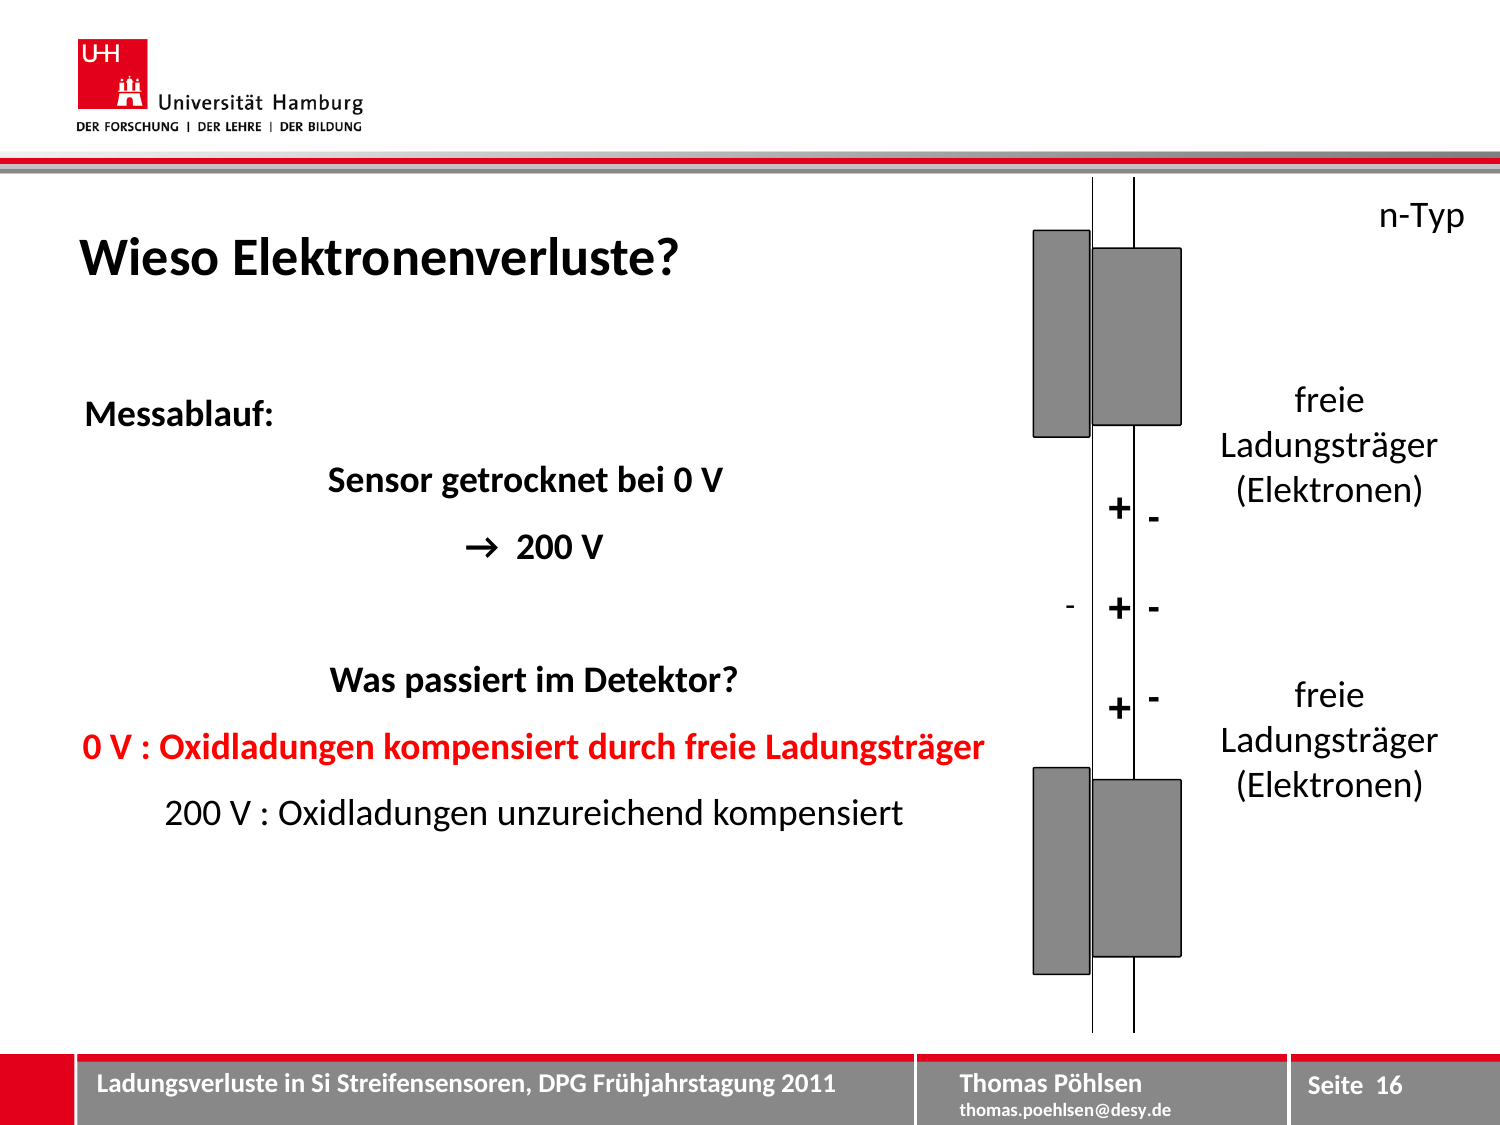

n-Typ
# Wieso Elektronenverluste?
Messablauf:
Sensor getrocknet bei 0 V
→ 200 V
Was passiert im Detektor?
0 V : Oxidladungen kompensiert durch freie Ladungsträger
200 V : Oxidladungen unzureichend kompensiert
freie
Ladungsträger
(Elektronen)
+
+
+
-
-
-
-
freie
Ladungsträger
(Elektronen)